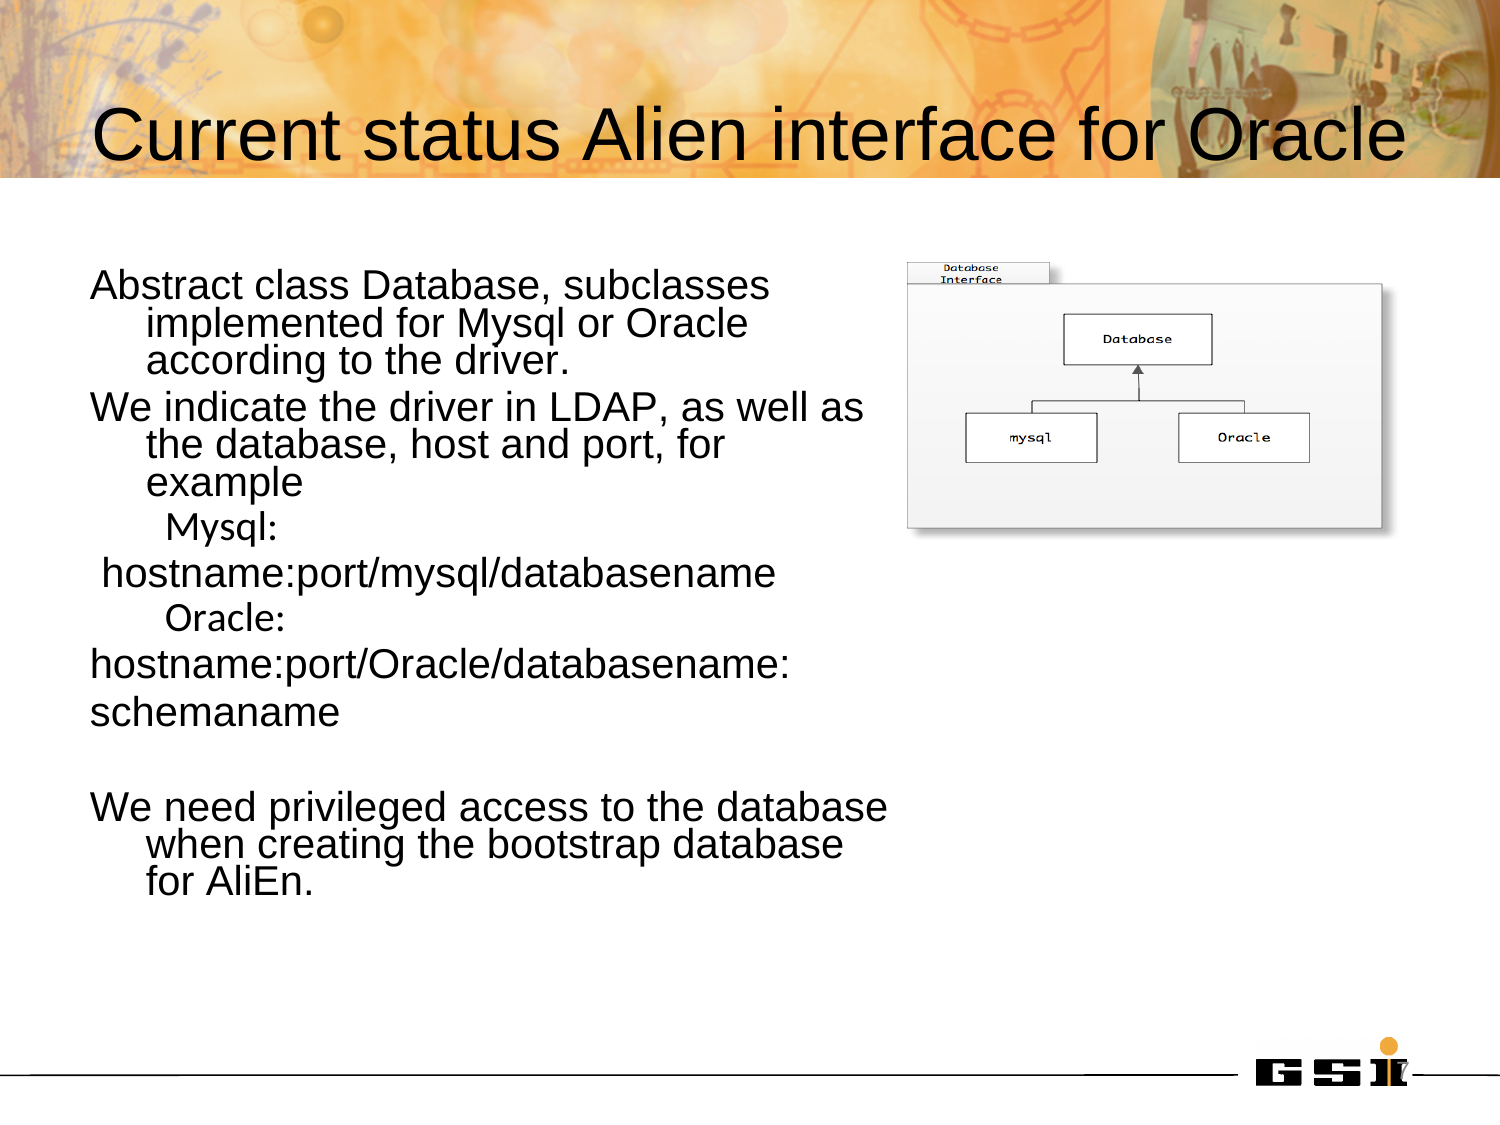

Current status Alien interface for Oracle
Abstract class Database, subclasses implemented for Mysql or Oracle according to the driver.
We indicate the driver in LDAP, as well as the database, host and port, for example
Mysql:
 hostname:port/mysql/databasename
Oracle:
hostname:port/Oracle/databasename:
schemaname
We need privileged access to the database when creating the bootstrap database for AliEn.